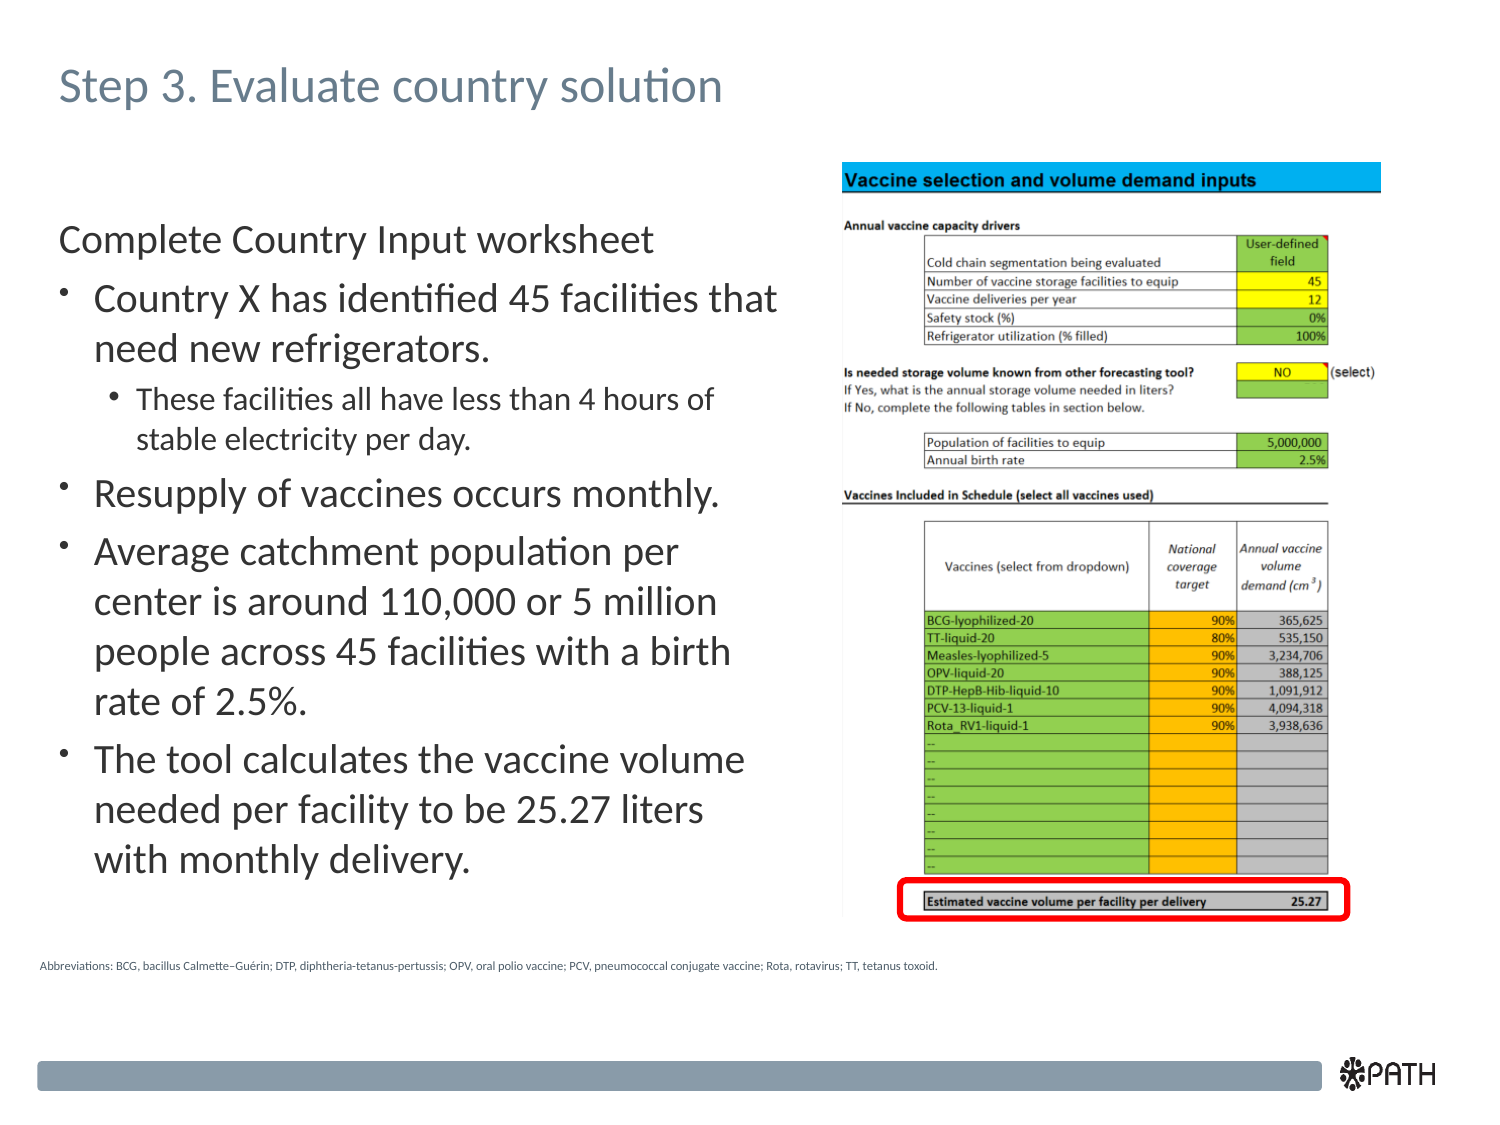

# Step 3. Evaluate country solution
Complete Country Input worksheet
Country X has identified 45 facilities that need new refrigerators.
These facilities all have less than 4 hours of stable electricity per day.
Resupply of vaccines occurs monthly.
Average catchment population per center is around 110,000 or 5 million people across 45 facilities with a birth rate of 2.5%.
The tool calculates the vaccine volume needed per facility to be 25.27 liters with monthly delivery.
Abbreviations: BCG, bacillus Calmette–Guérin; DTP, diphtheria-tetanus-pertussis; OPV, oral polio vaccine; PCV, pneumococcal conjugate vaccine; Rota, rotavirus; TT, tetanus toxoid.